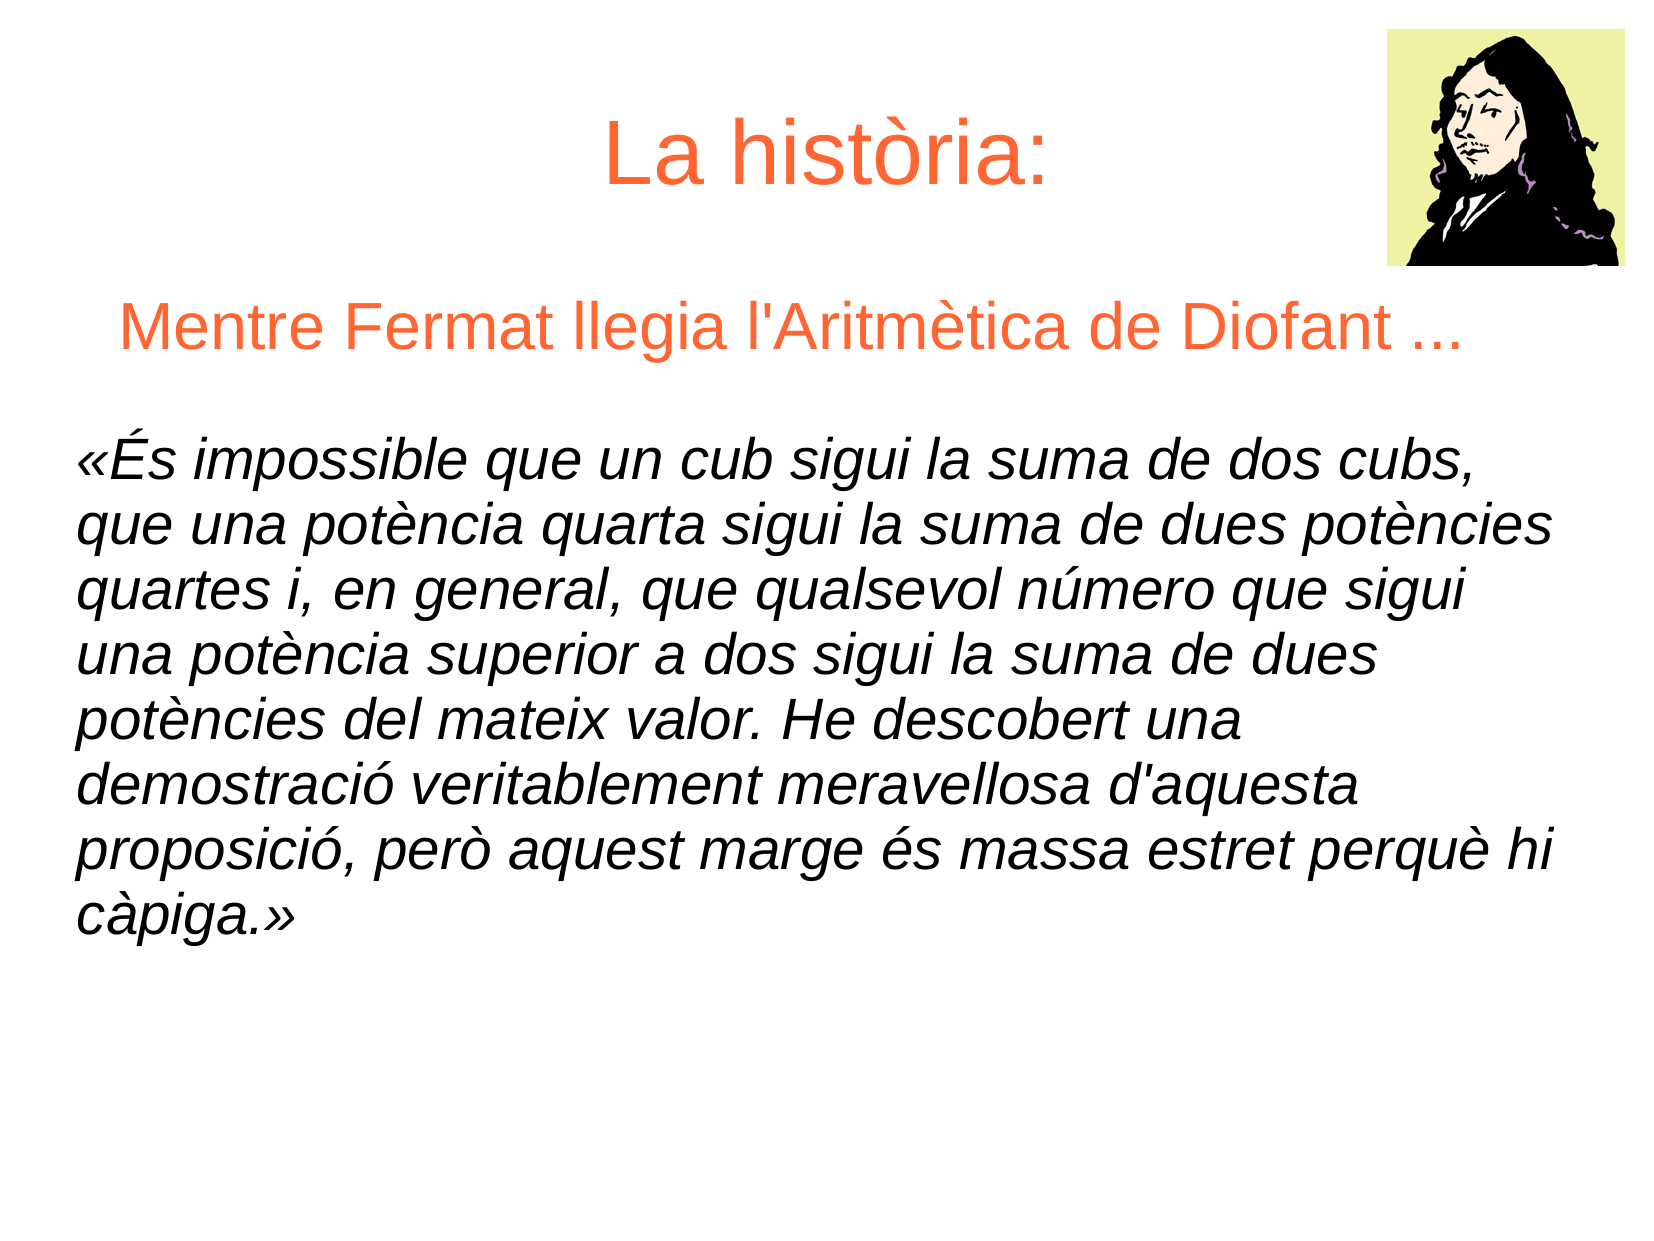

# La història:
Mentre Fermat llegia l'Aritmètica de Diofant ...
«És impossible que un cub sigui la suma de dos cubs, que una potència quarta sigui la suma de dues potències quartes i, en general, que qualsevol número que sigui una potència superior a dos sigui la suma de dues potències del mateix valor. He descobert una demostració veritablement meravellosa d'aquesta proposició, però aquest marge és massa estret perquè hi càpiga.»